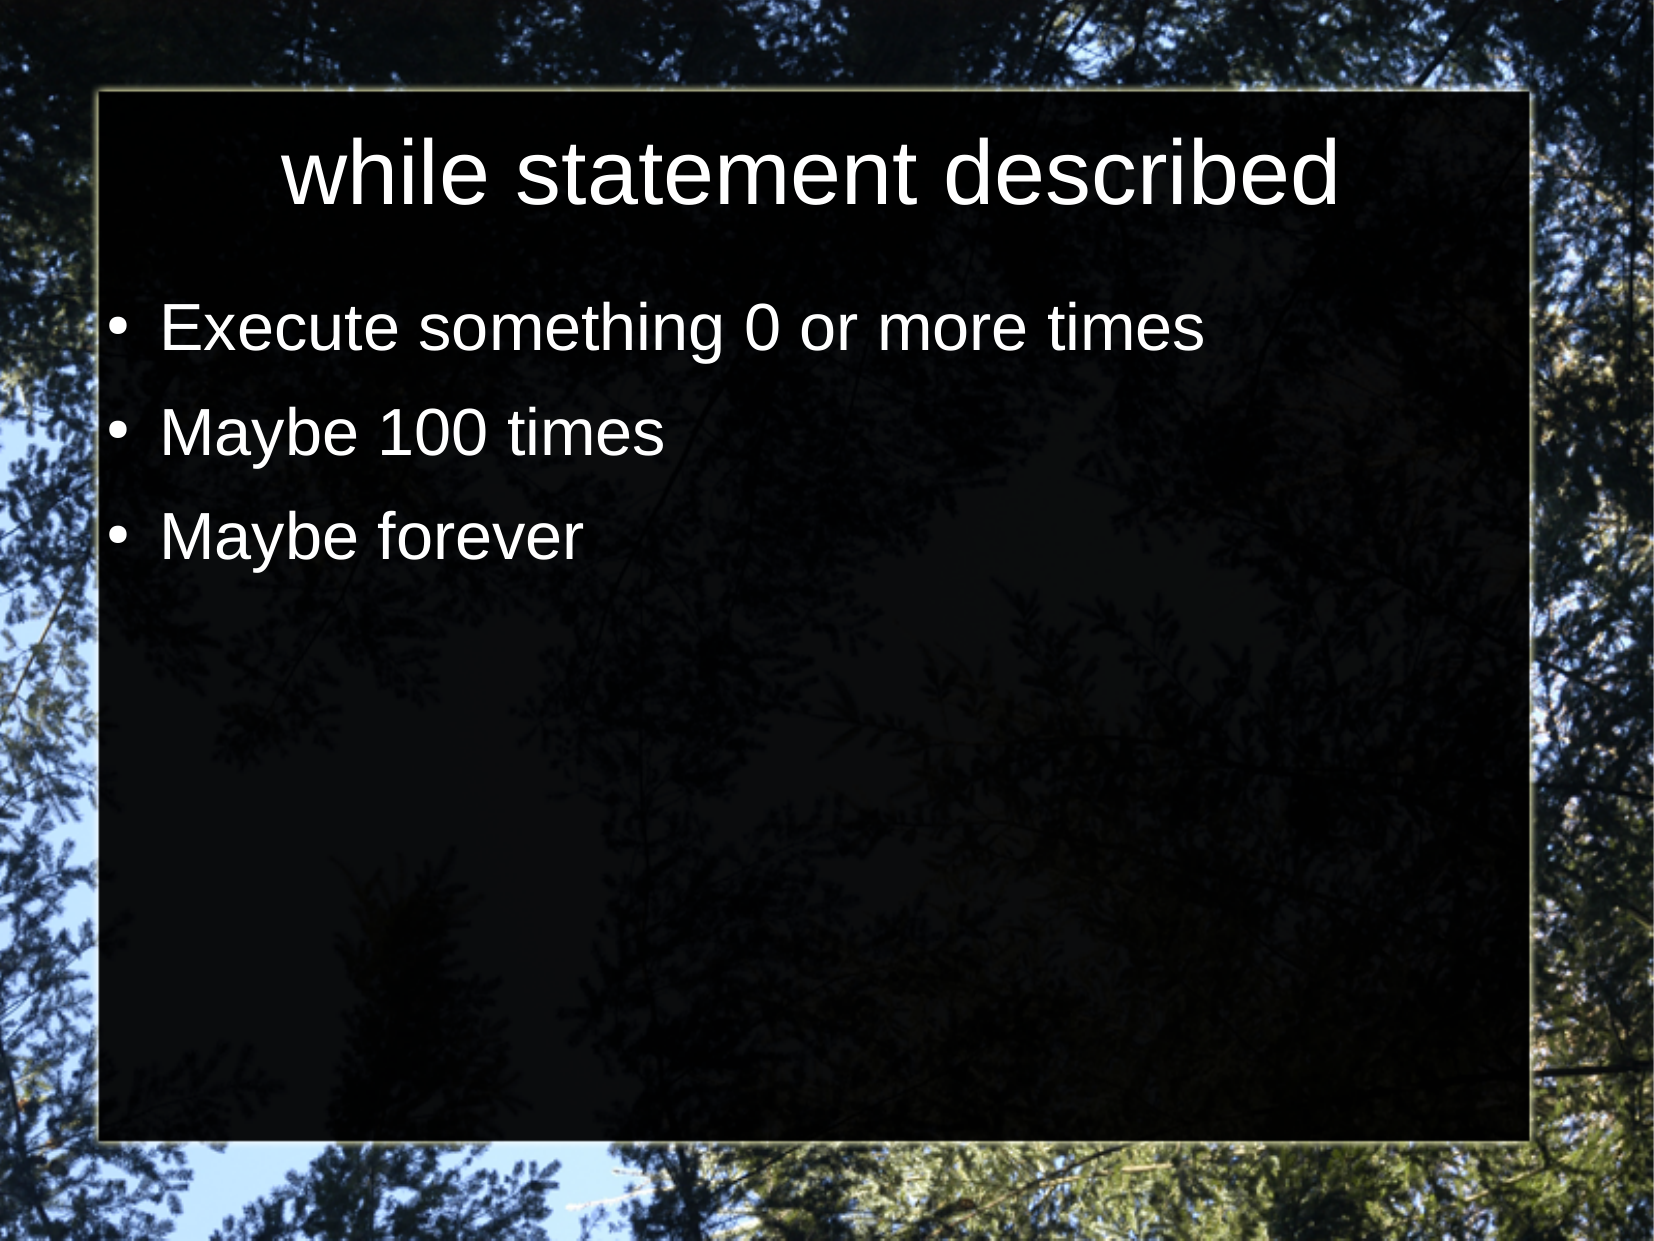

# while statement described
Execute something 0 or more times
Maybe 100 times
Maybe forever